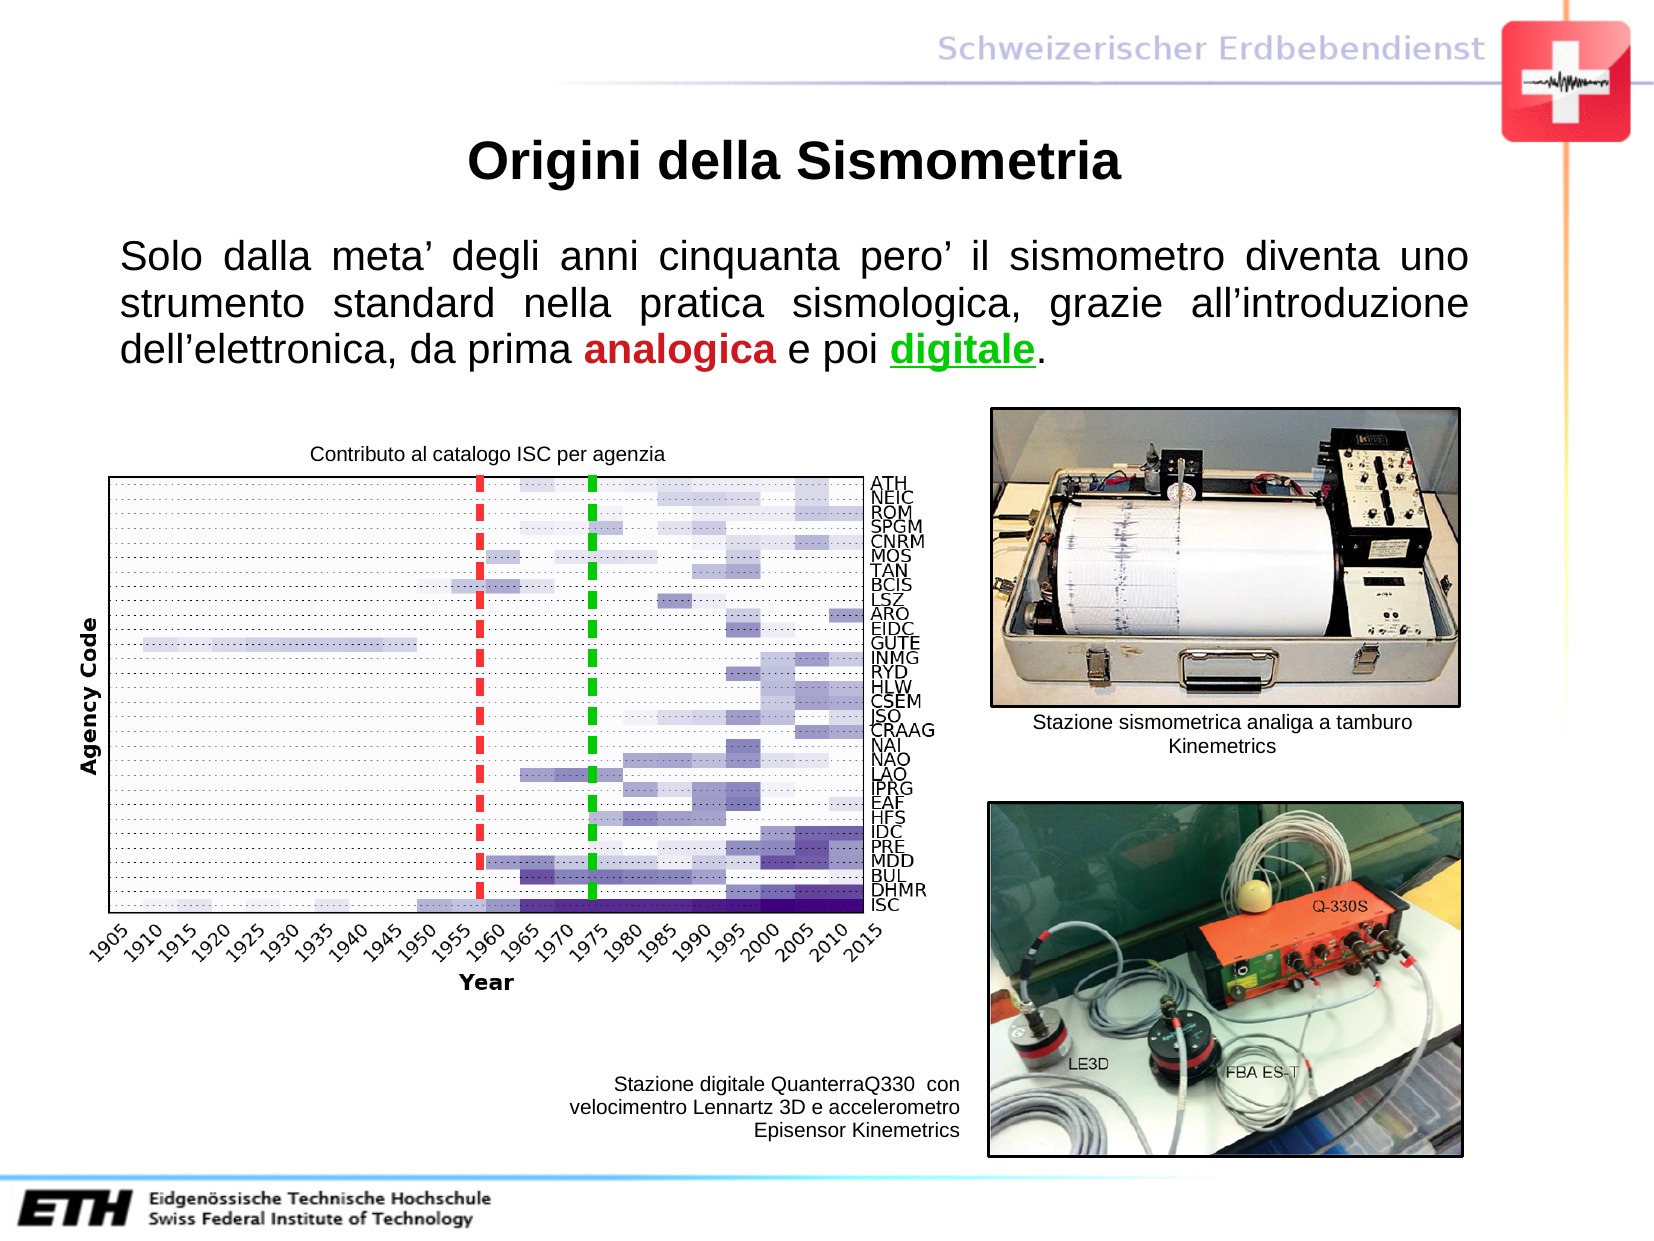

Origini della Sismometria
Solo dalla meta’ degli anni cinquanta pero’ il sismometro diventa uno strumento standard nella pratica sismologica, grazie all’introduzione dell’elettronica, da prima analogica e poi digitale.
Contributo al catalogo ISC per agenzia
Stazione sismometrica analiga a tamburo Kinemetrics
Stazione digitale QuanterraQ330 con velocimentro Lennartz 3D e accelerometro Episensor Kinemetrics